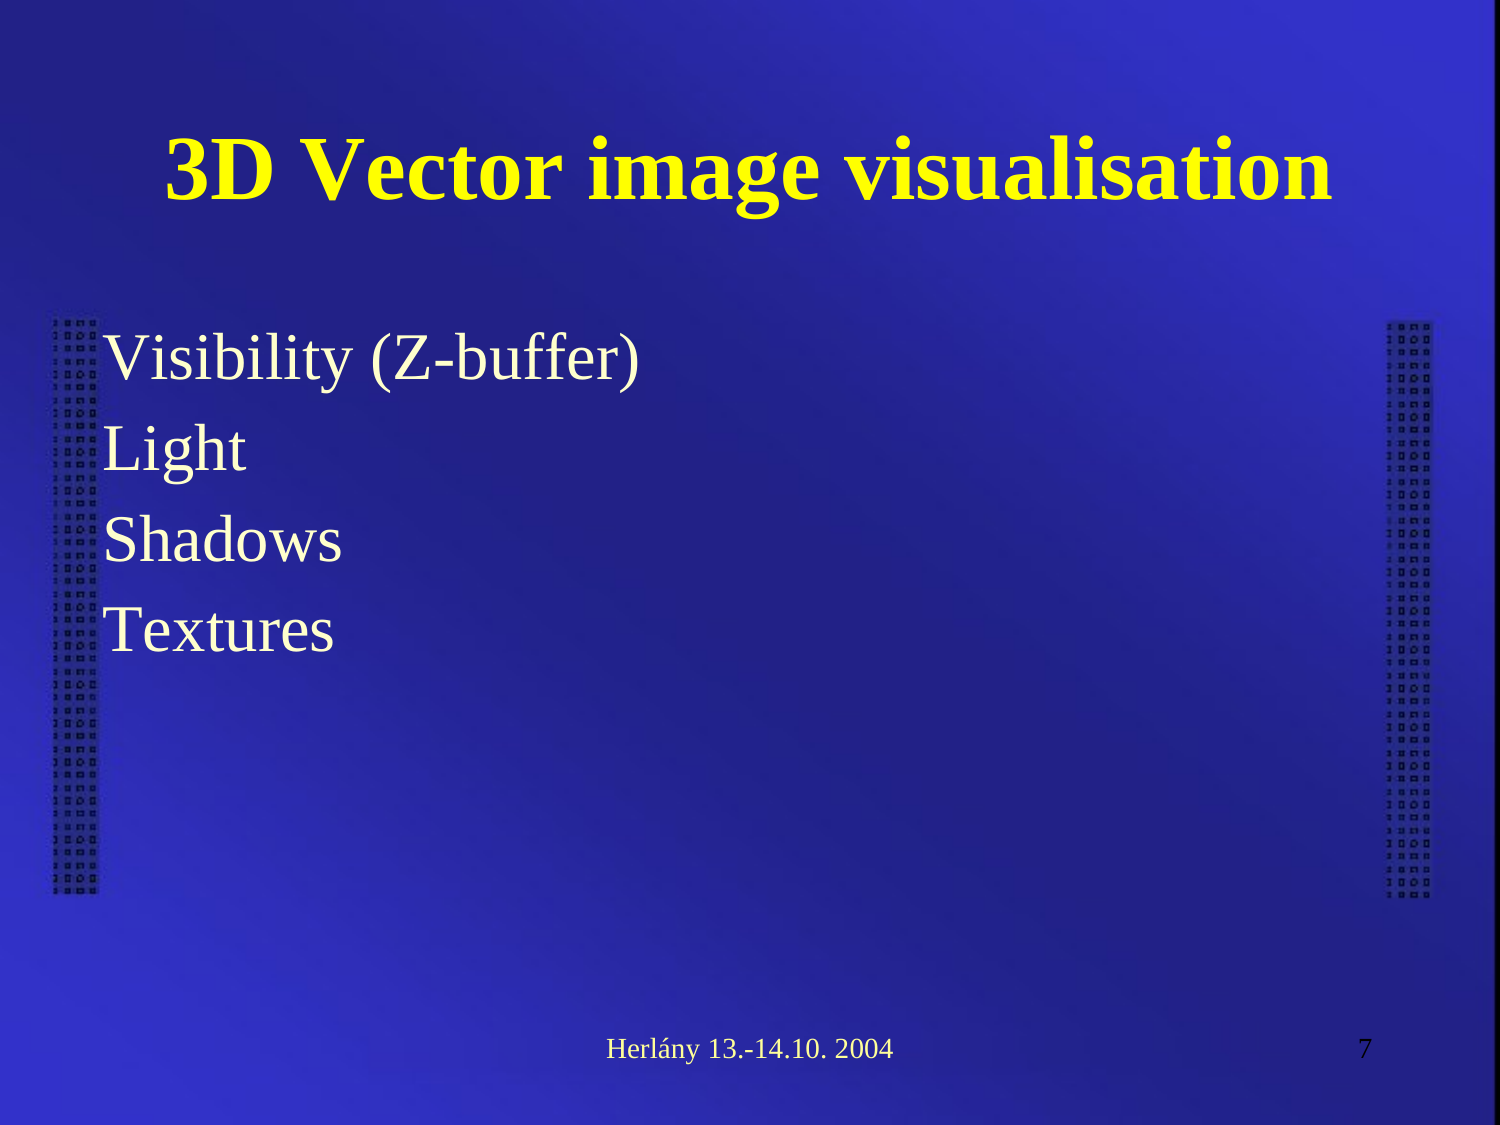

# 3D Vector image visualisation
Visibility (Z-buffer)
Light
Shadows
Textures
Herlány 13.-14.10. 2004